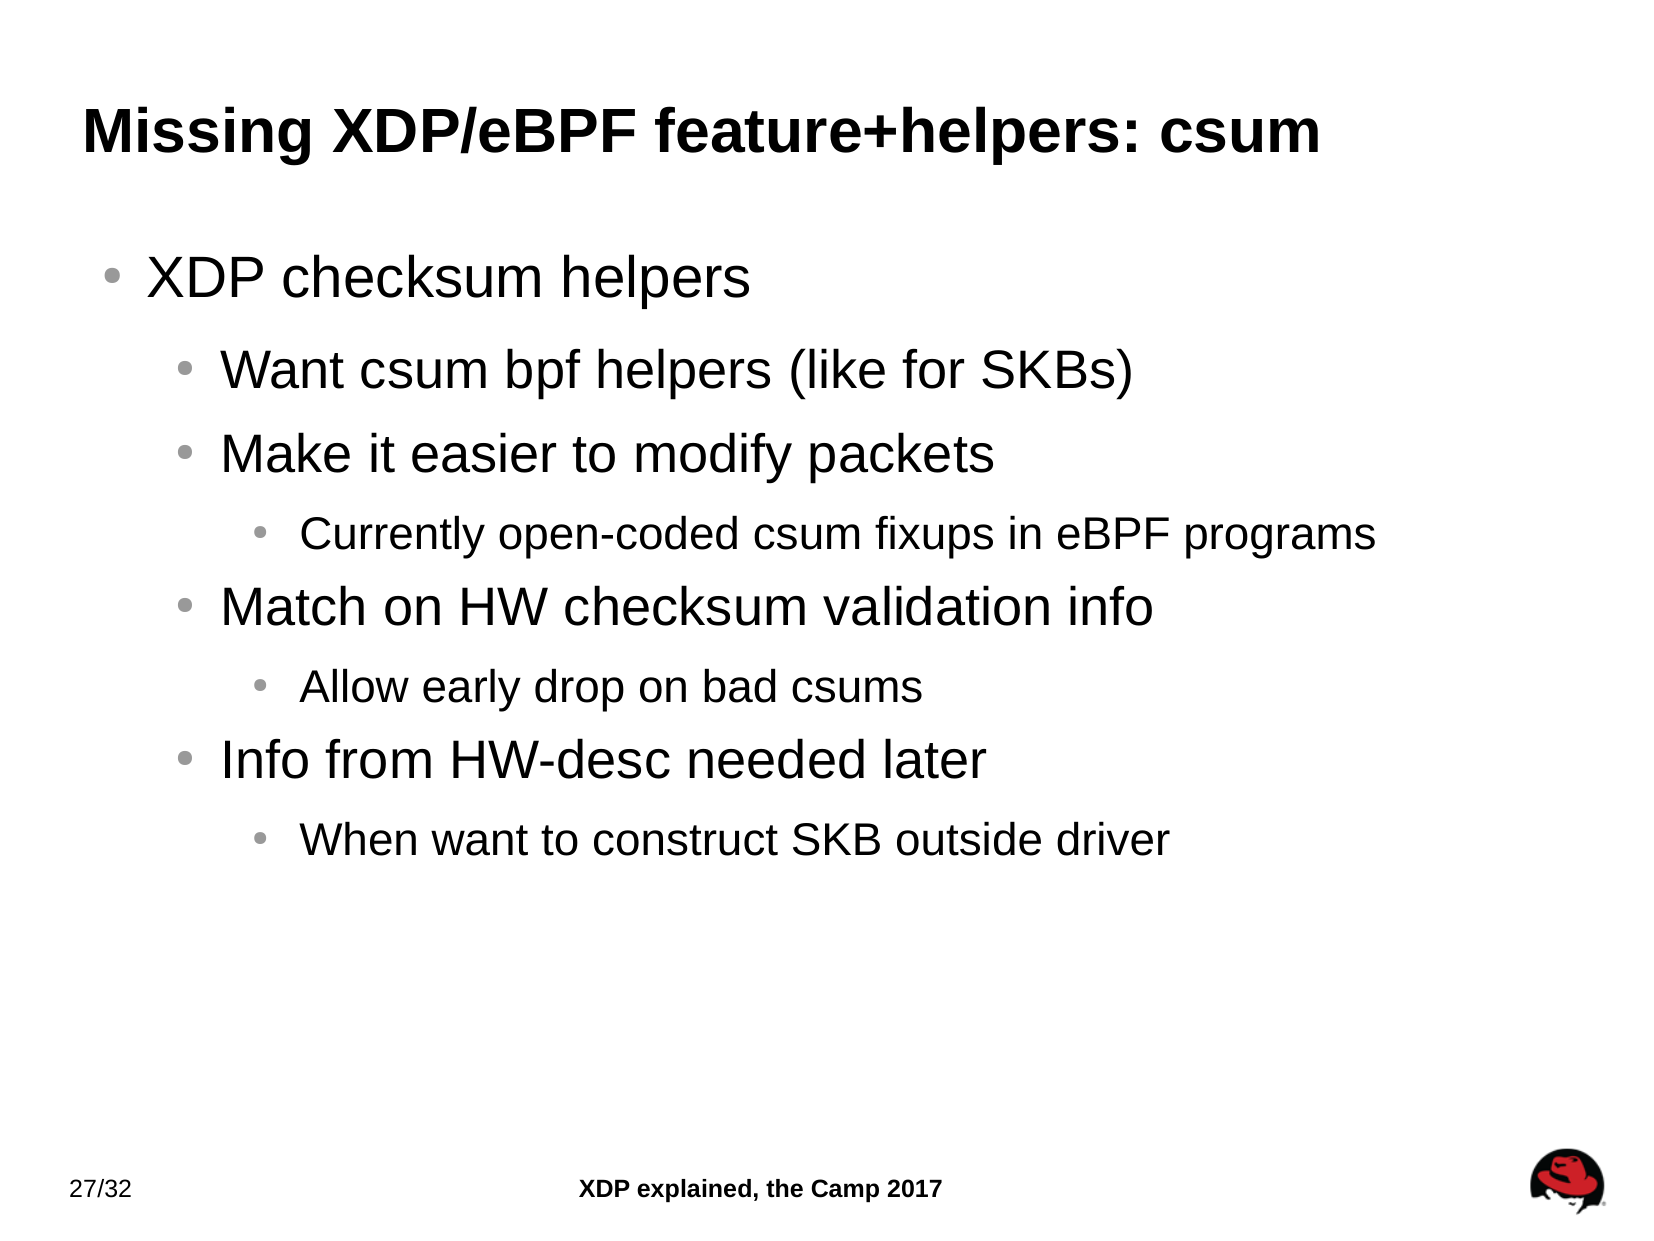

# Missing XDP/eBPF feature+helpers: csum
XDP checksum helpers
Want csum bpf helpers (like for SKBs)
Make it easier to modify packets
Currently open-coded csum fixups in eBPF programs
Match on HW checksum validation info
Allow early drop on bad csums
Info from HW-desc needed later
When want to construct SKB outside driver